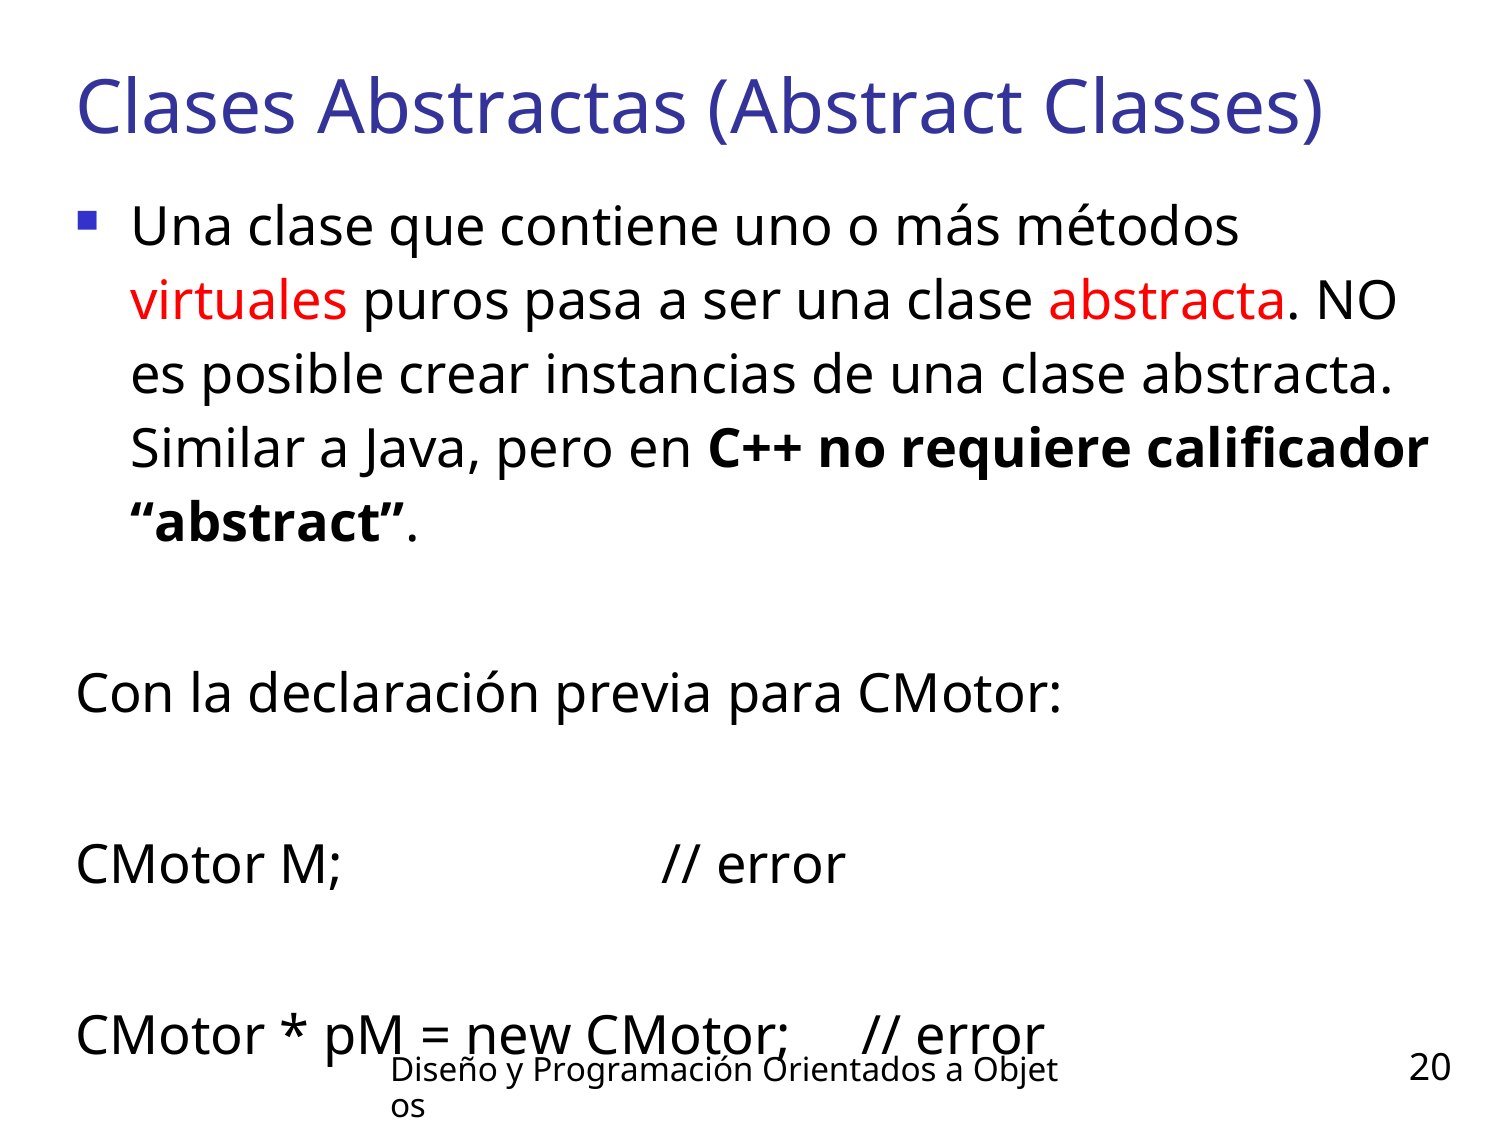

# Clases Abstractas (Abstract Classes)‏
Una clase que contiene uno o más métodos virtuales puros pasa a ser una clase abstracta. NO es posible crear instancias de una clase abstracta. Similar a Java, pero en C++ no requiere calificador “abstract”.
Con la declaración previa para CMotor:
CMotor M; 			 // error
CMotor * pM = new CMotor; // error
Diseño y Programación Orientados a Objetos
20